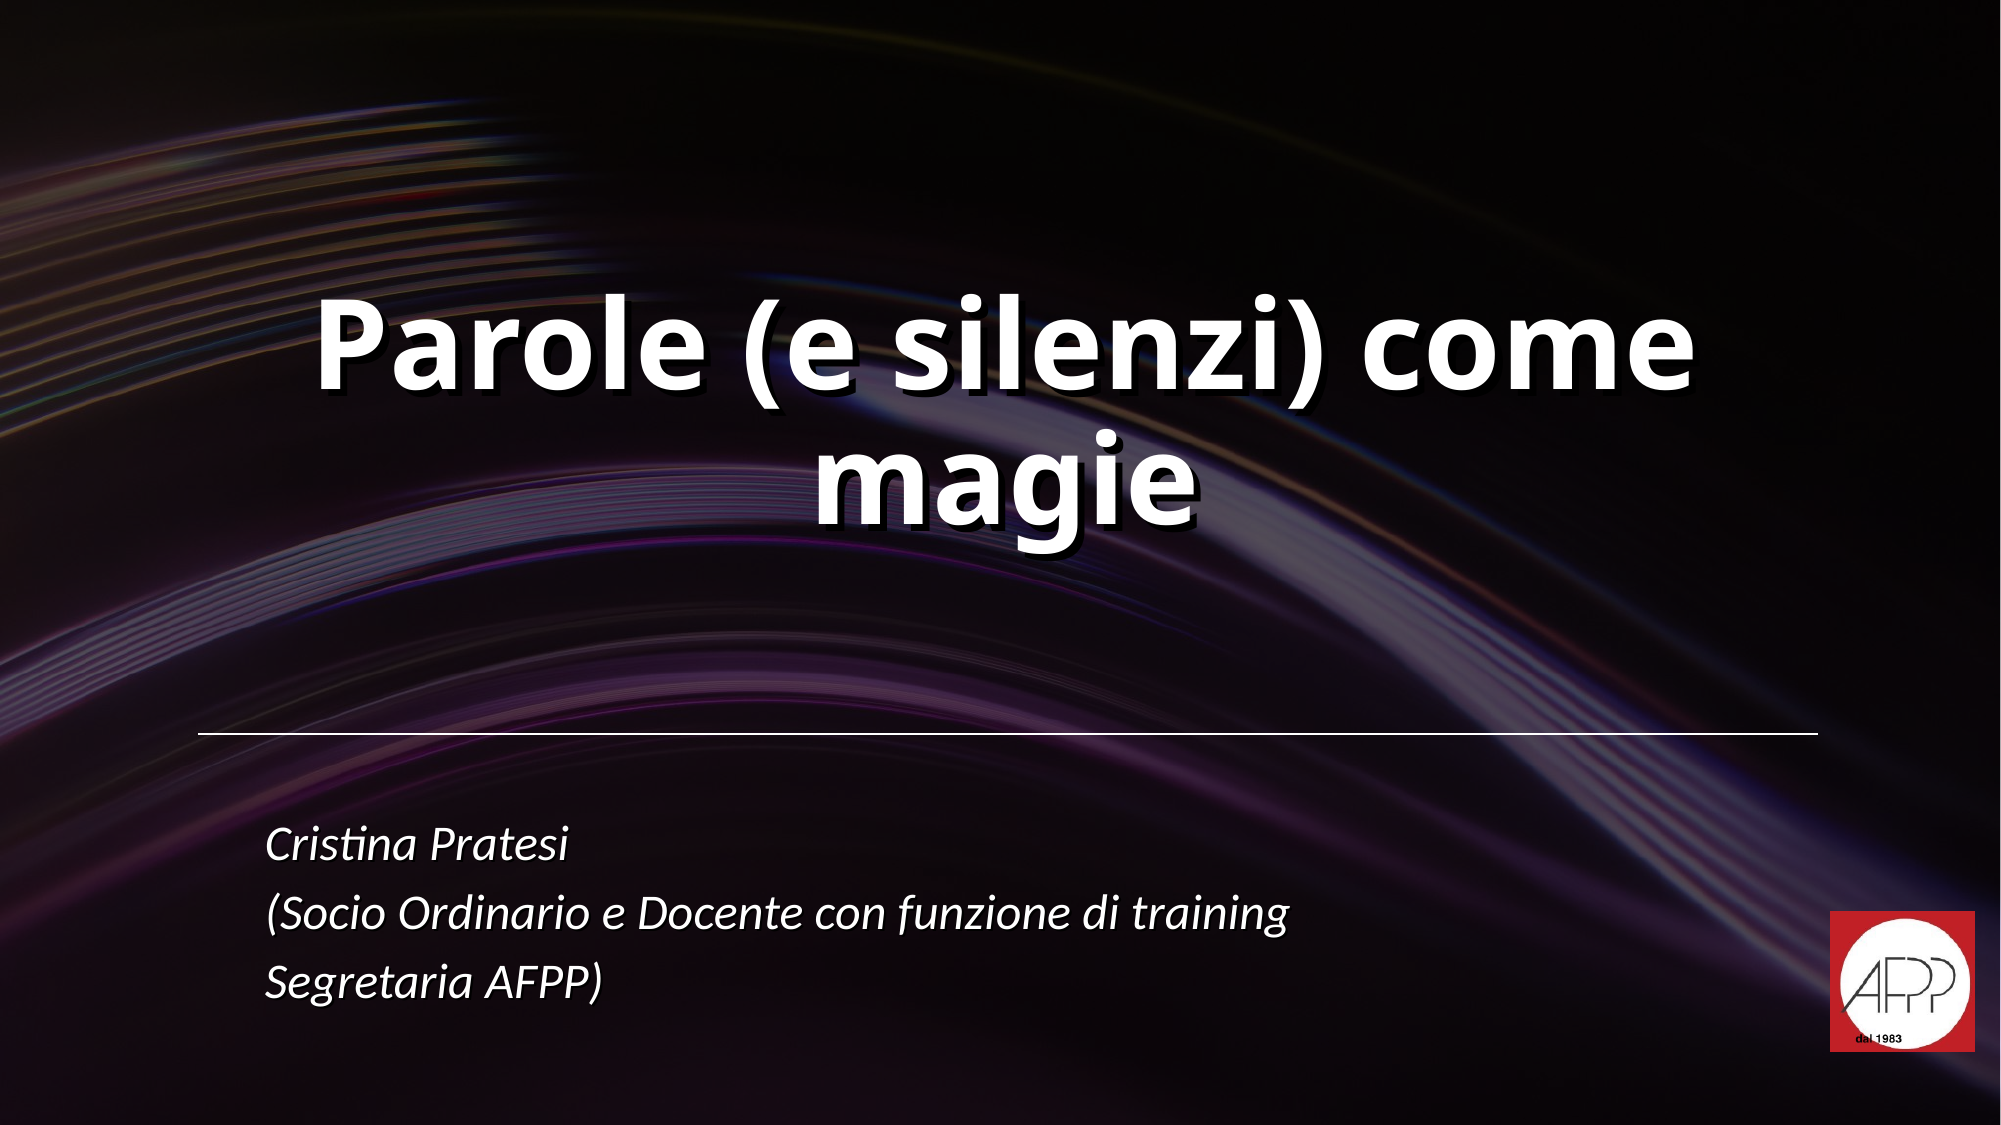

# Parole (e silenzi) come magie
Cristina Pratesi
(Socio Ordinario e Docente con funzione di training
Segretaria AFPP)